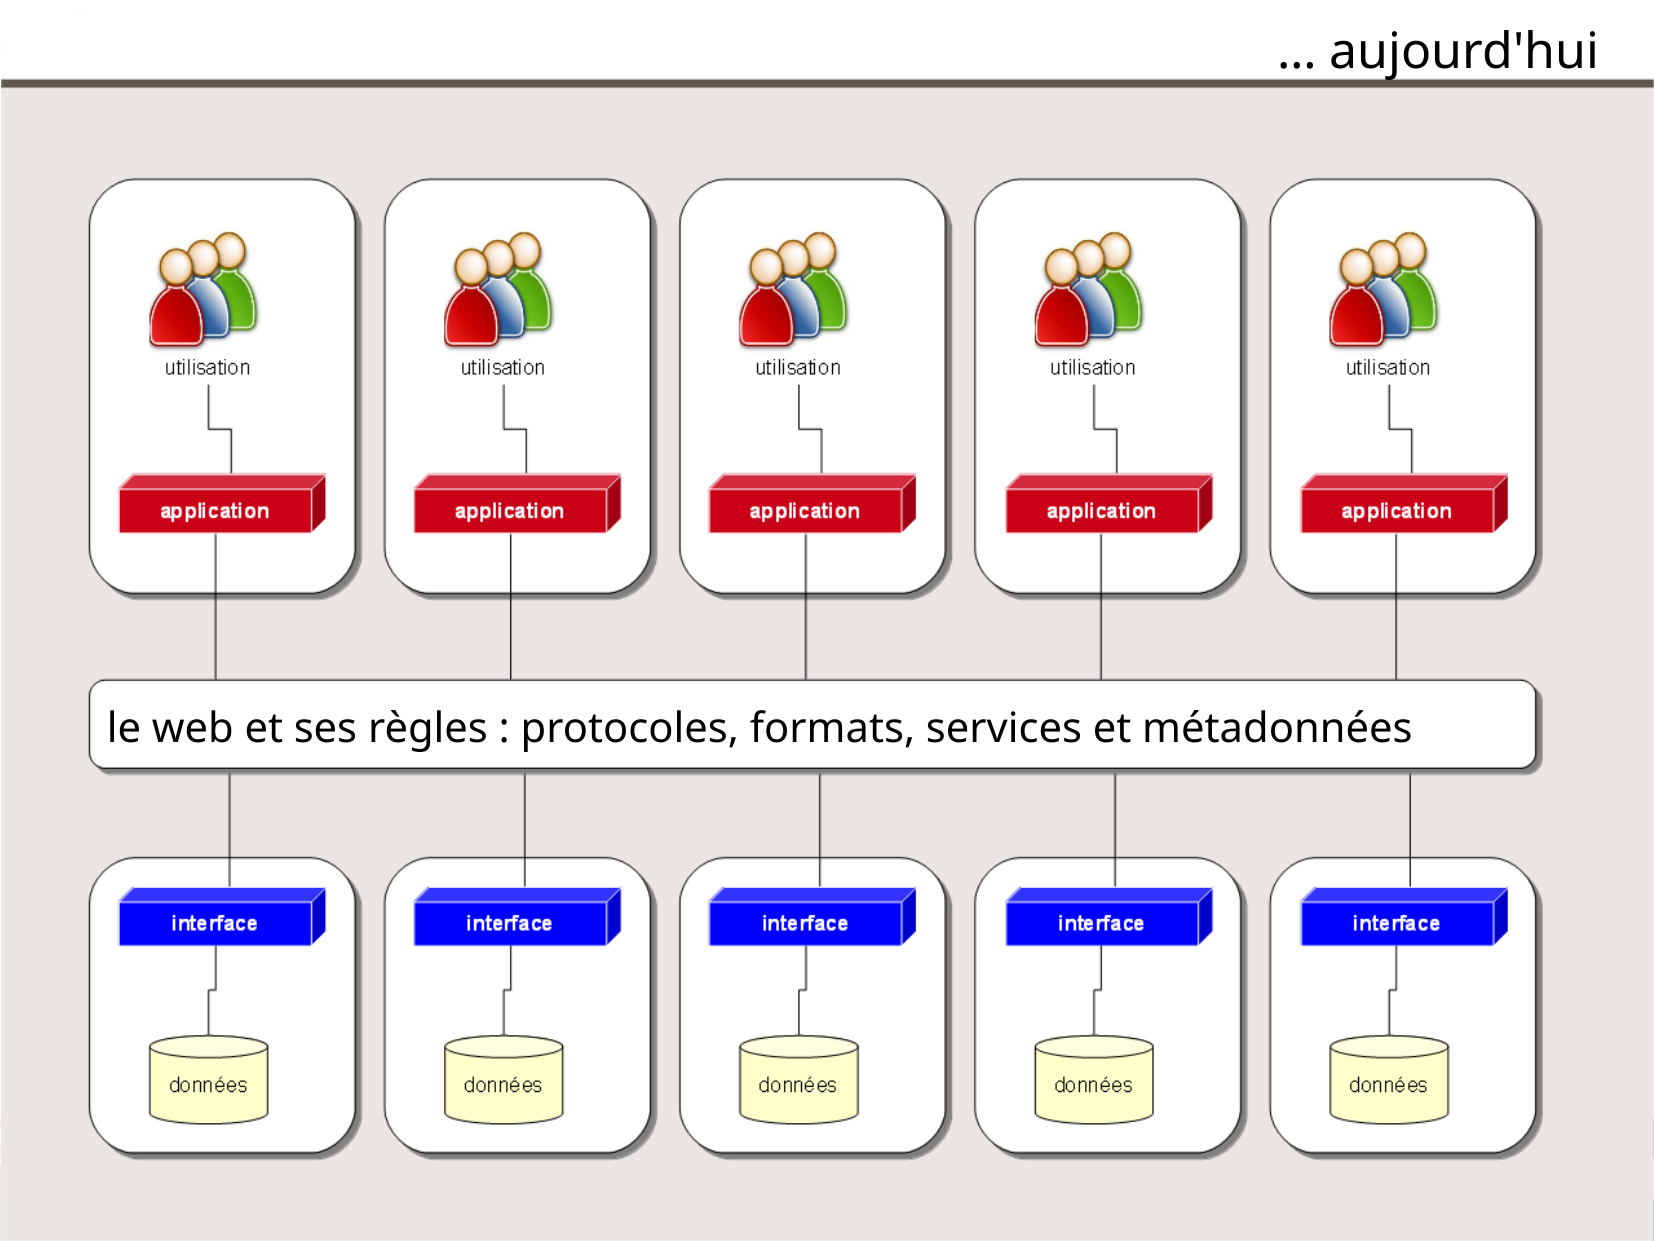

… aujourd'hui
le web et ses règles : protocoles, formats, services et métadonnées